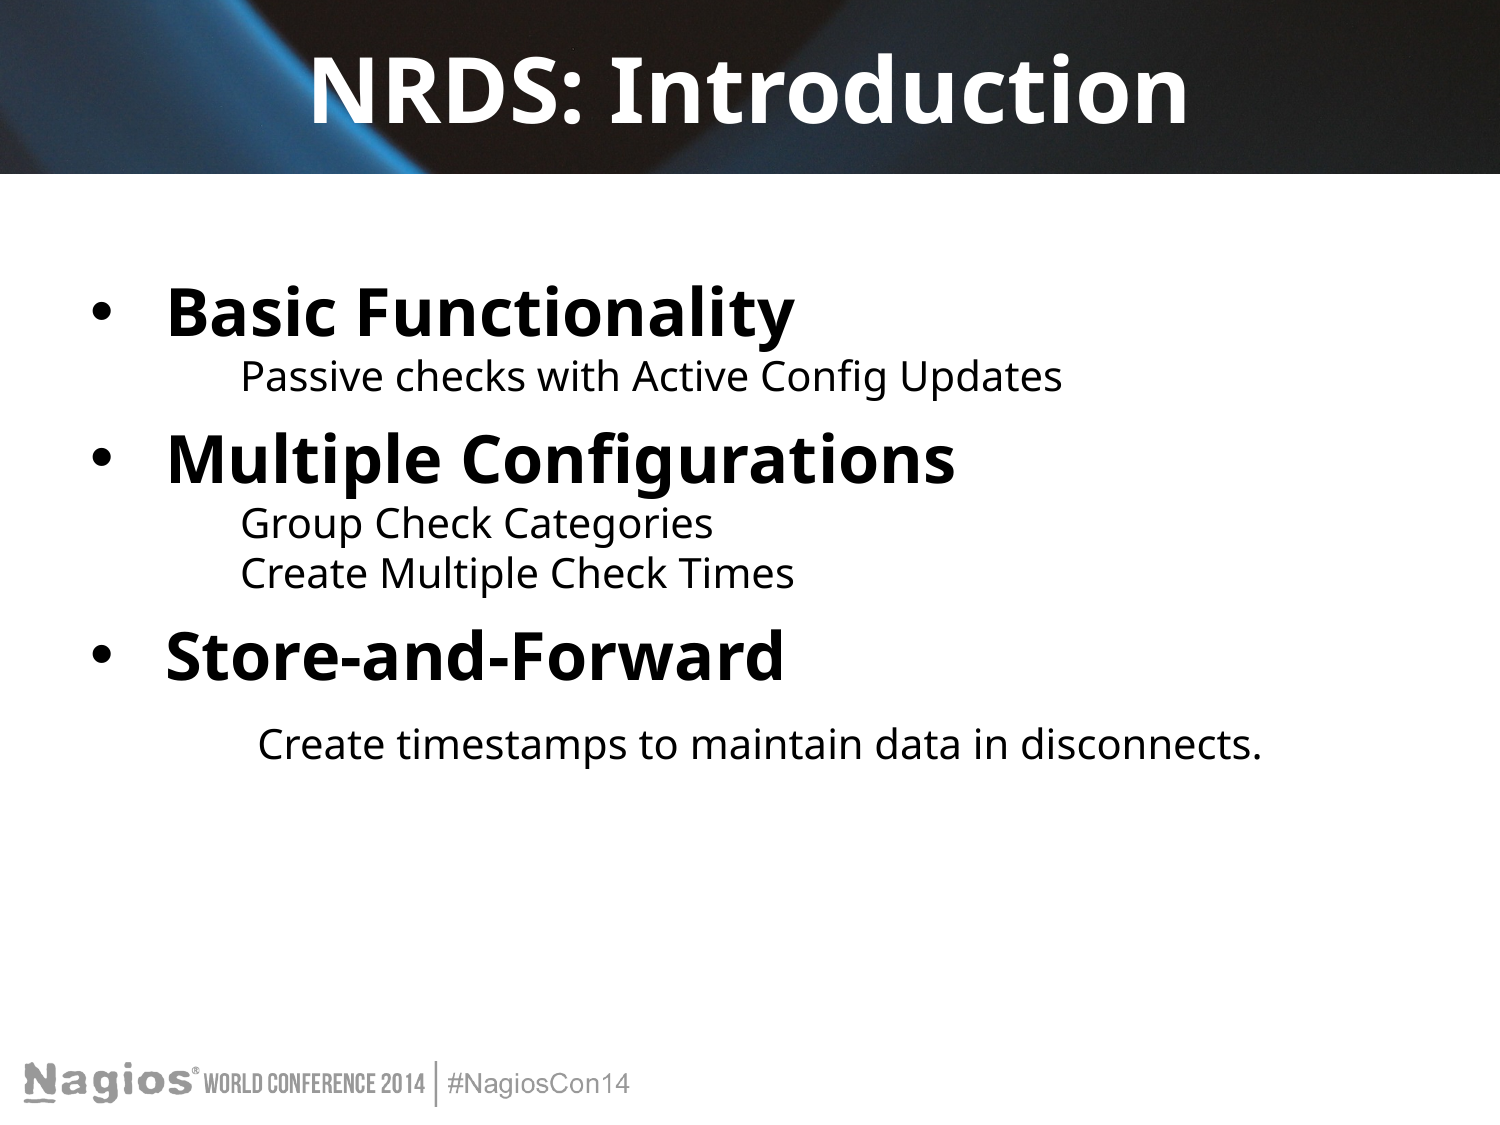

# NRDS: Introduction
Basic Functionality
Passive checks with Active Config Updates
Multiple Configurations
Group Check Categories
Create Multiple Check Times
Store-and-Forward
 Create timestamps to maintain data in disconnects.